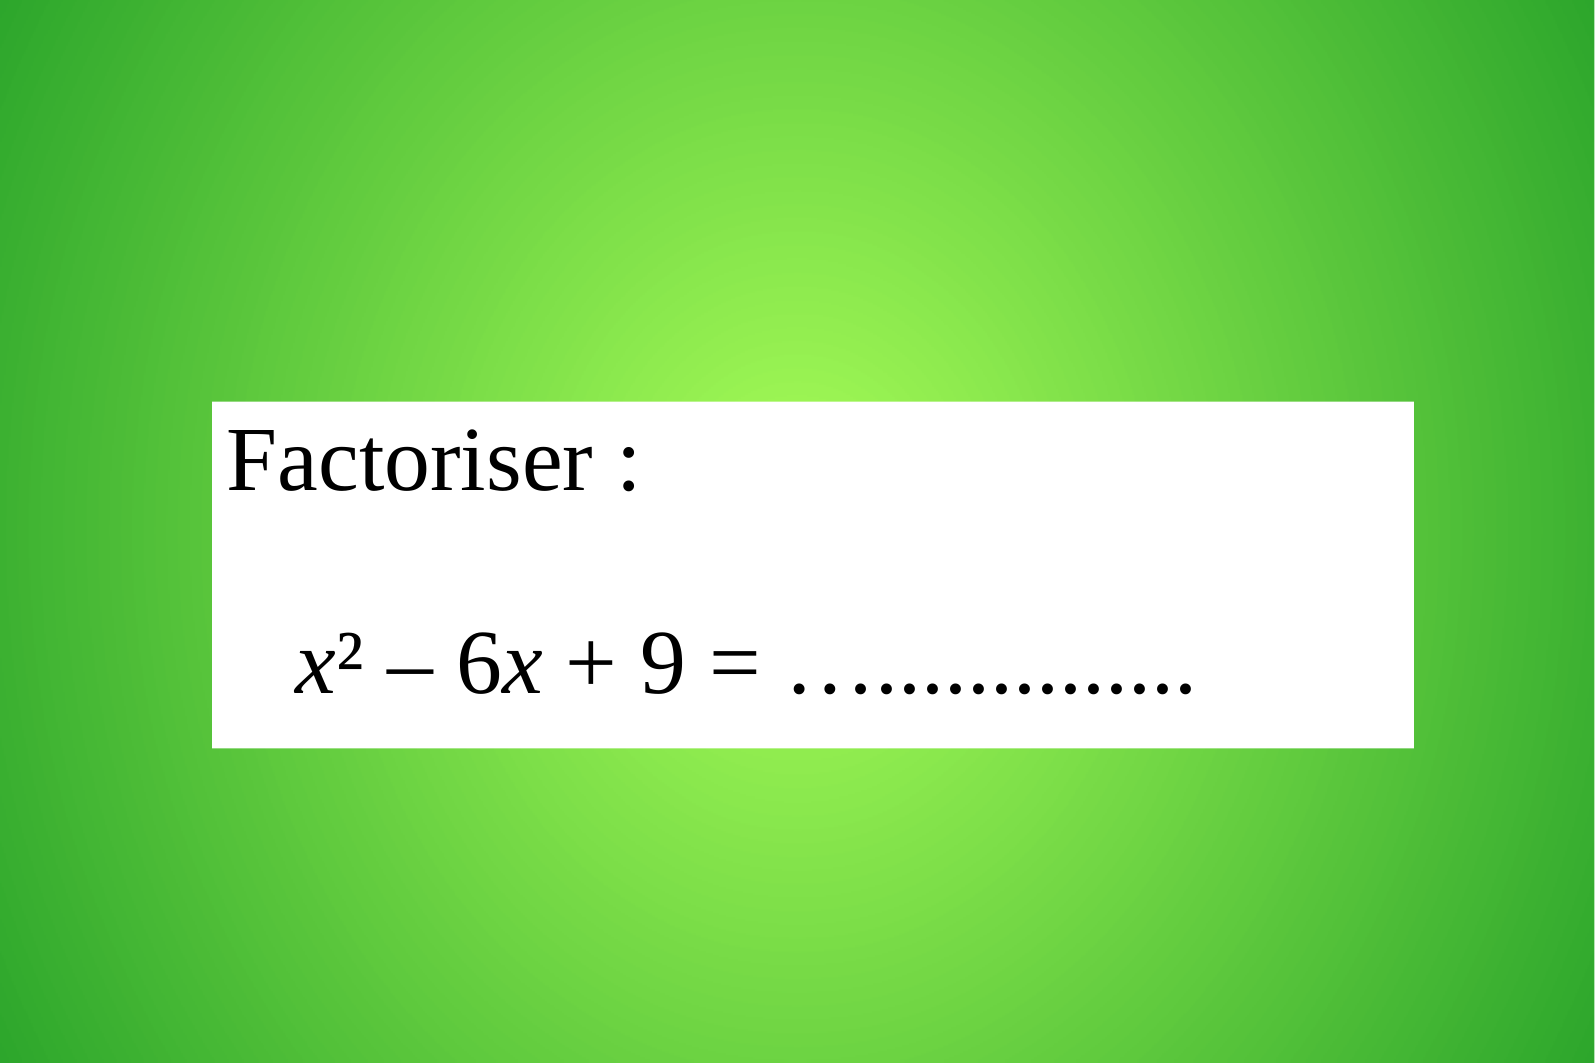

Factoriser :
 x² – 6x + 9 = …..............